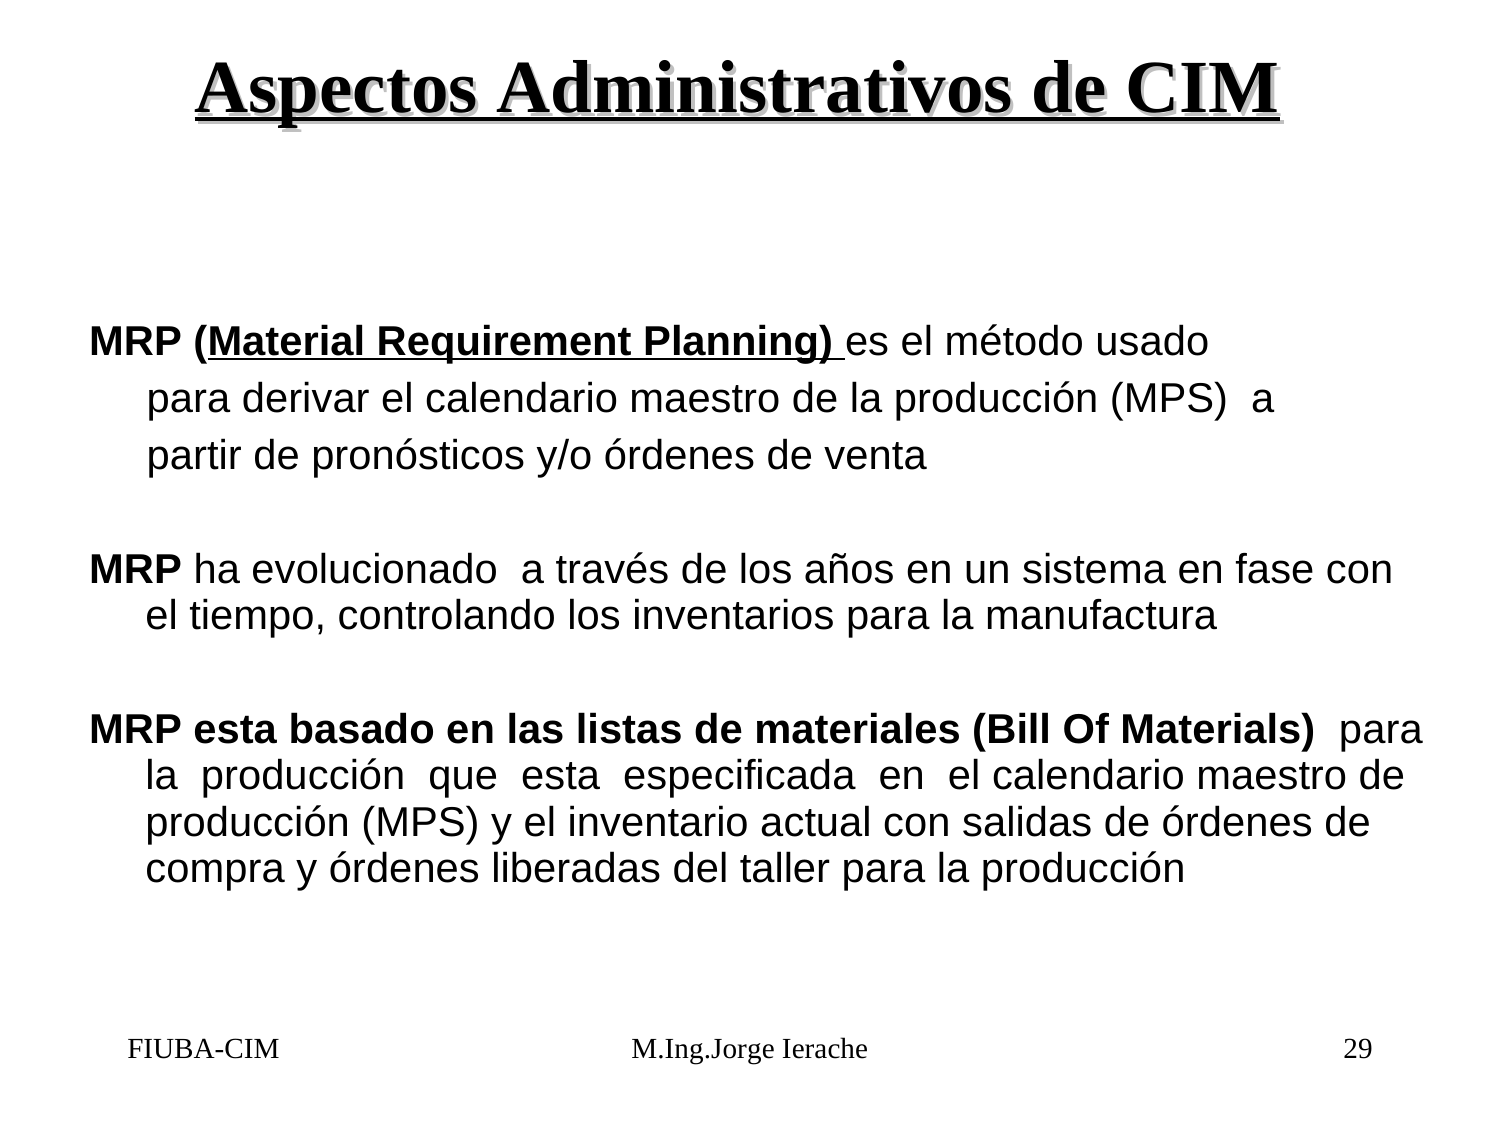

# Aspectos Administrativos de CIM
MRP (Material Requirement Planning) es el método usado
 para derivar el calendario maestro de la producción (MPS) a
 partir de pronósticos y/o órdenes de venta
MRP ha evolucionado a través de los años en un sistema en fase con el tiempo, controlando los inventarios para la manufactura
MRP esta basado en las listas de materiales (Bill Of Materials) para la producción que esta especificada en el calendario maestro de producción (MPS) y el inventario actual con salidas de órdenes de compra y órdenes liberadas del taller para la producción
FIUBA-CIM
M.Ing.Jorge Ierache
29